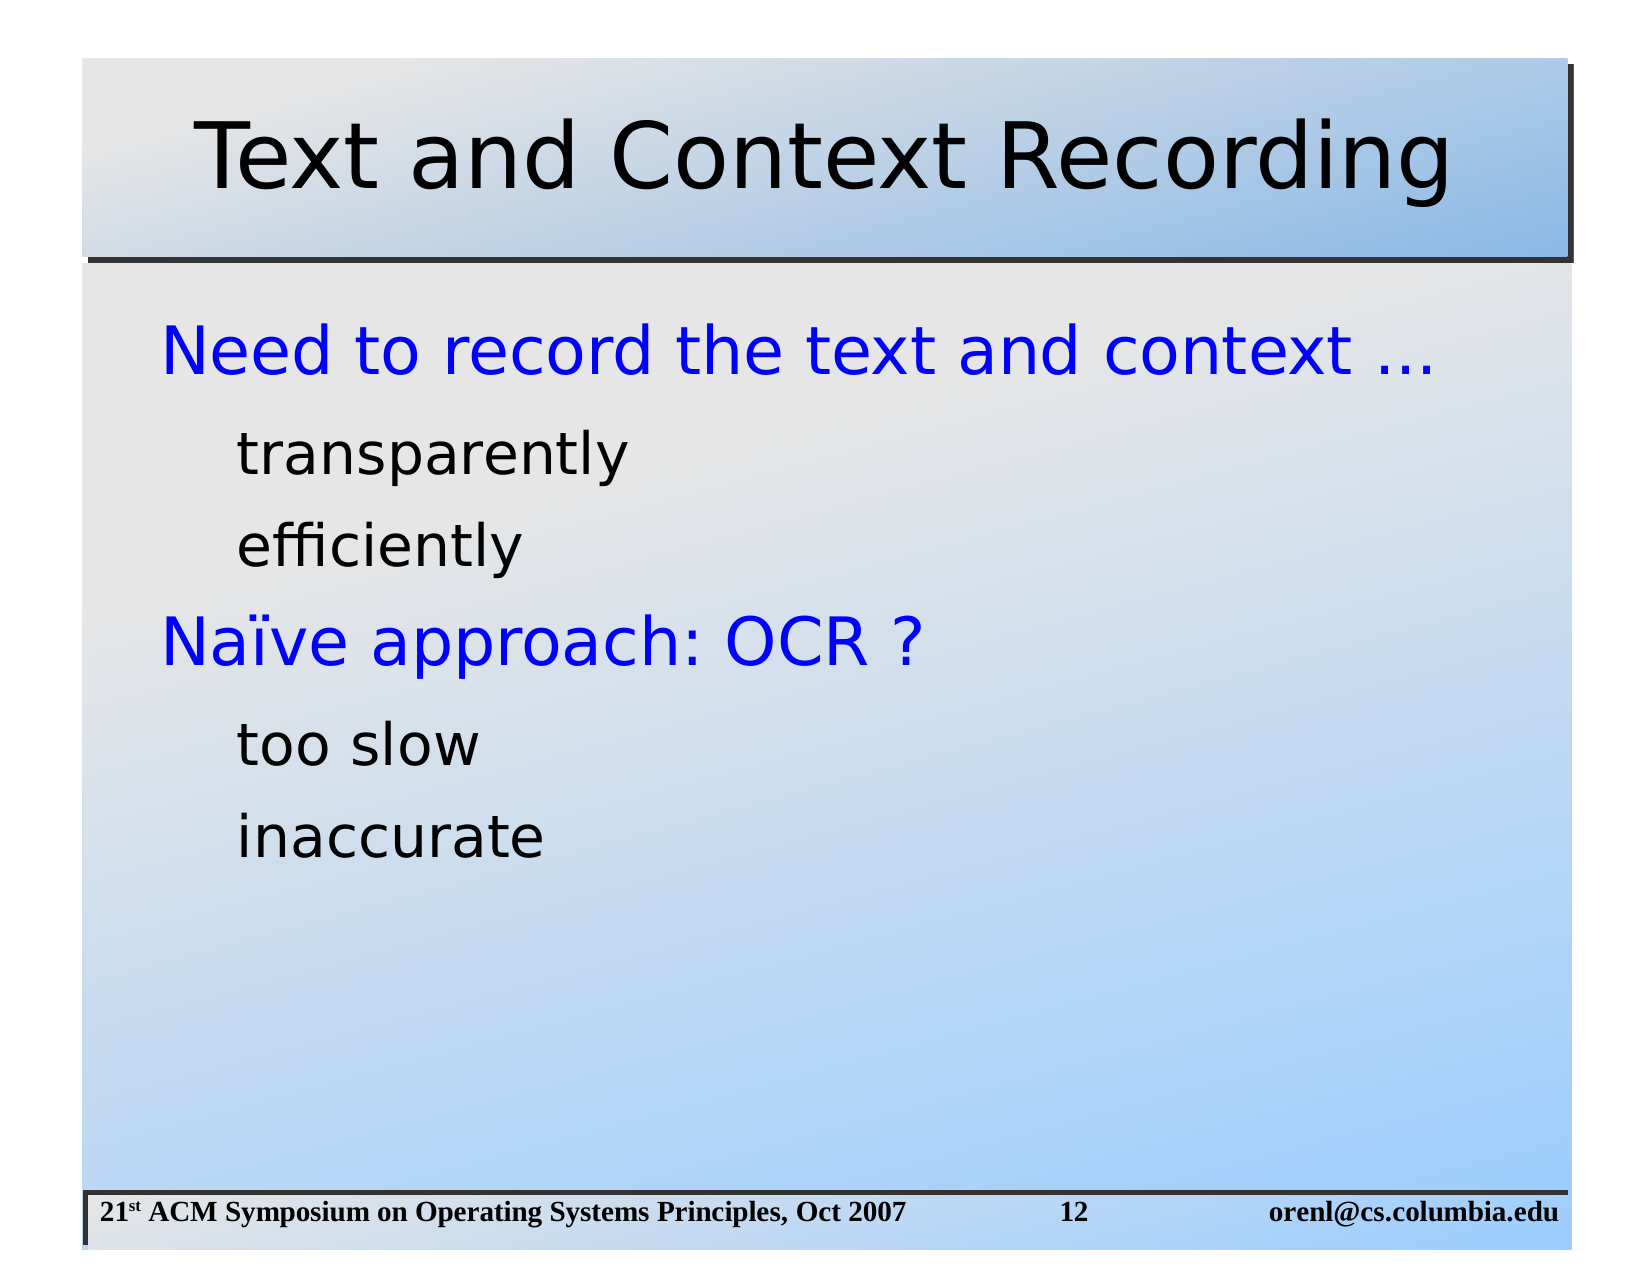

# Text and Context Recording
Need to record the text and context ...
transparently
efficiently
Naïve approach: OCR ?
too slow
inaccurate